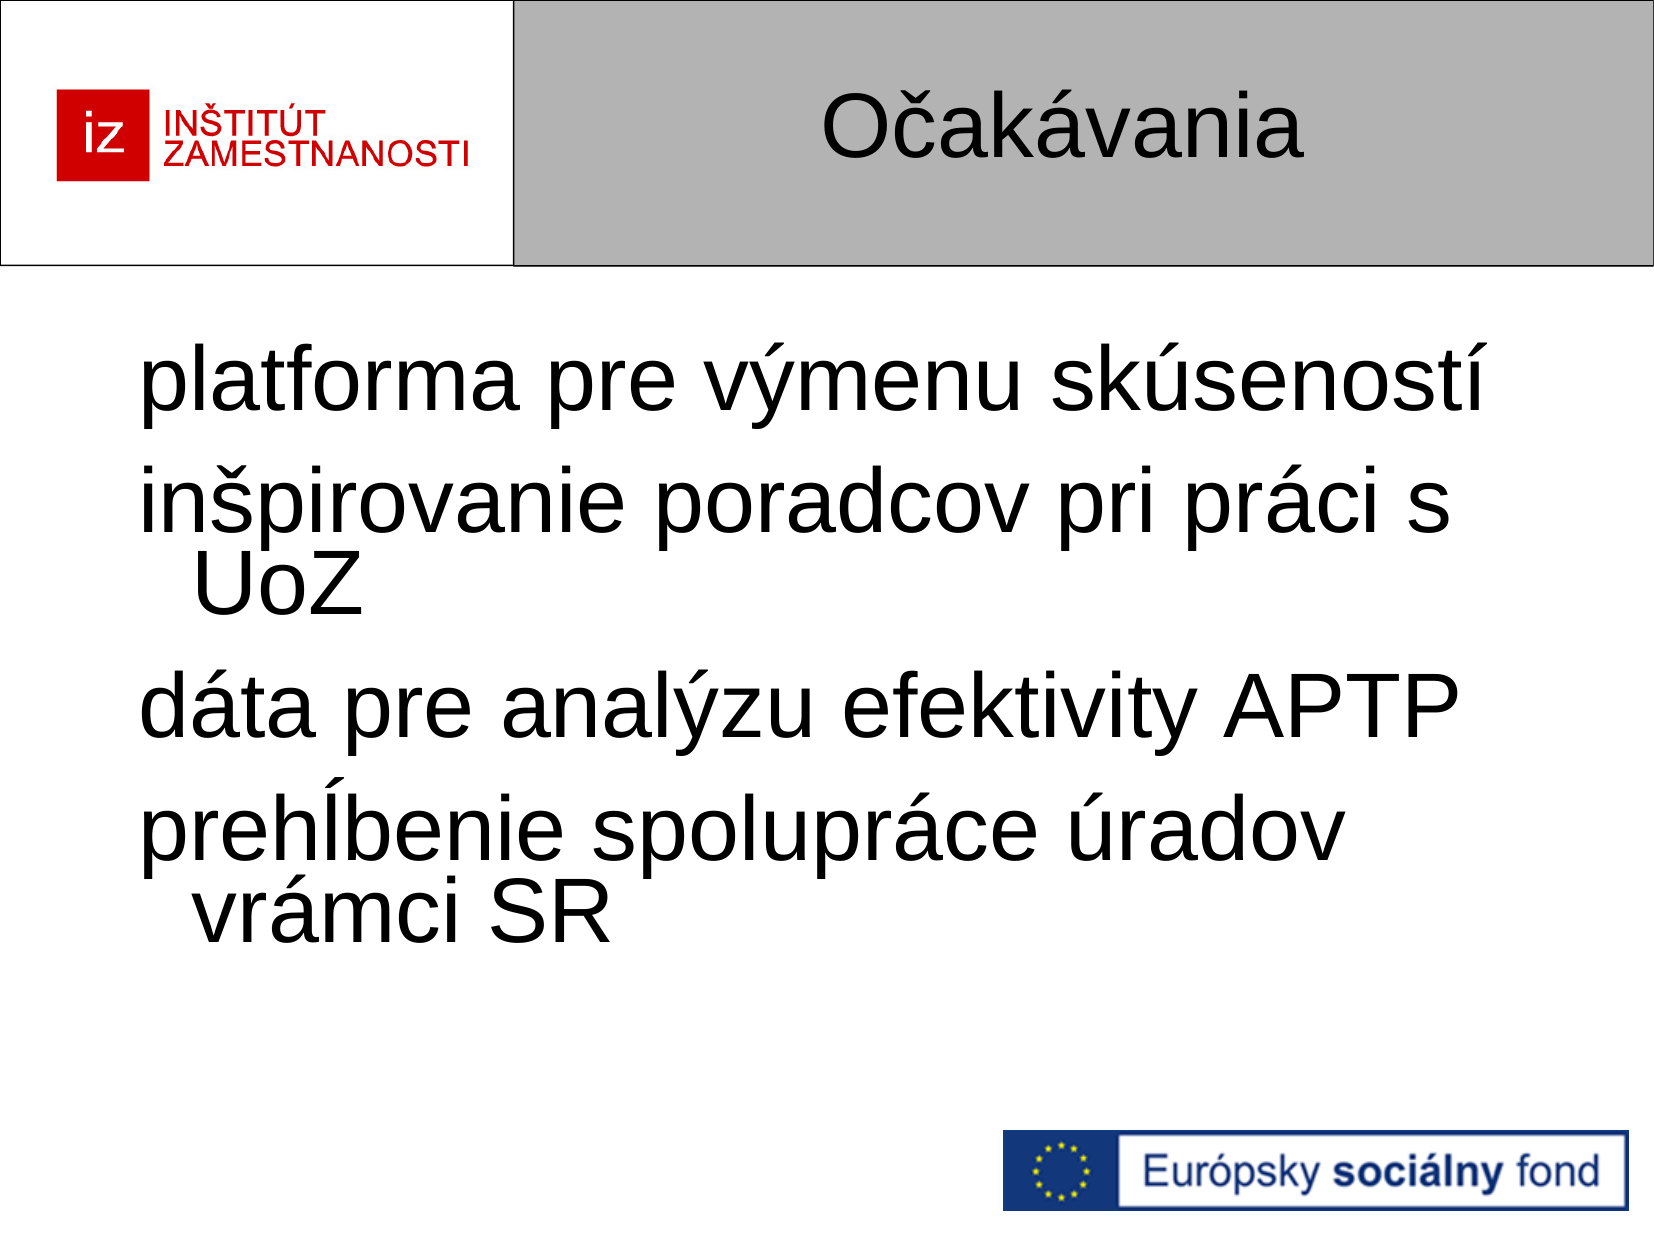

# Očakávania
platforma pre výmenu skúseností
inšpirovanie poradcov pri práci s UoZ
dáta pre analýzu efektivity APTP
prehĺbenie spolupráce úradov vrámci SR